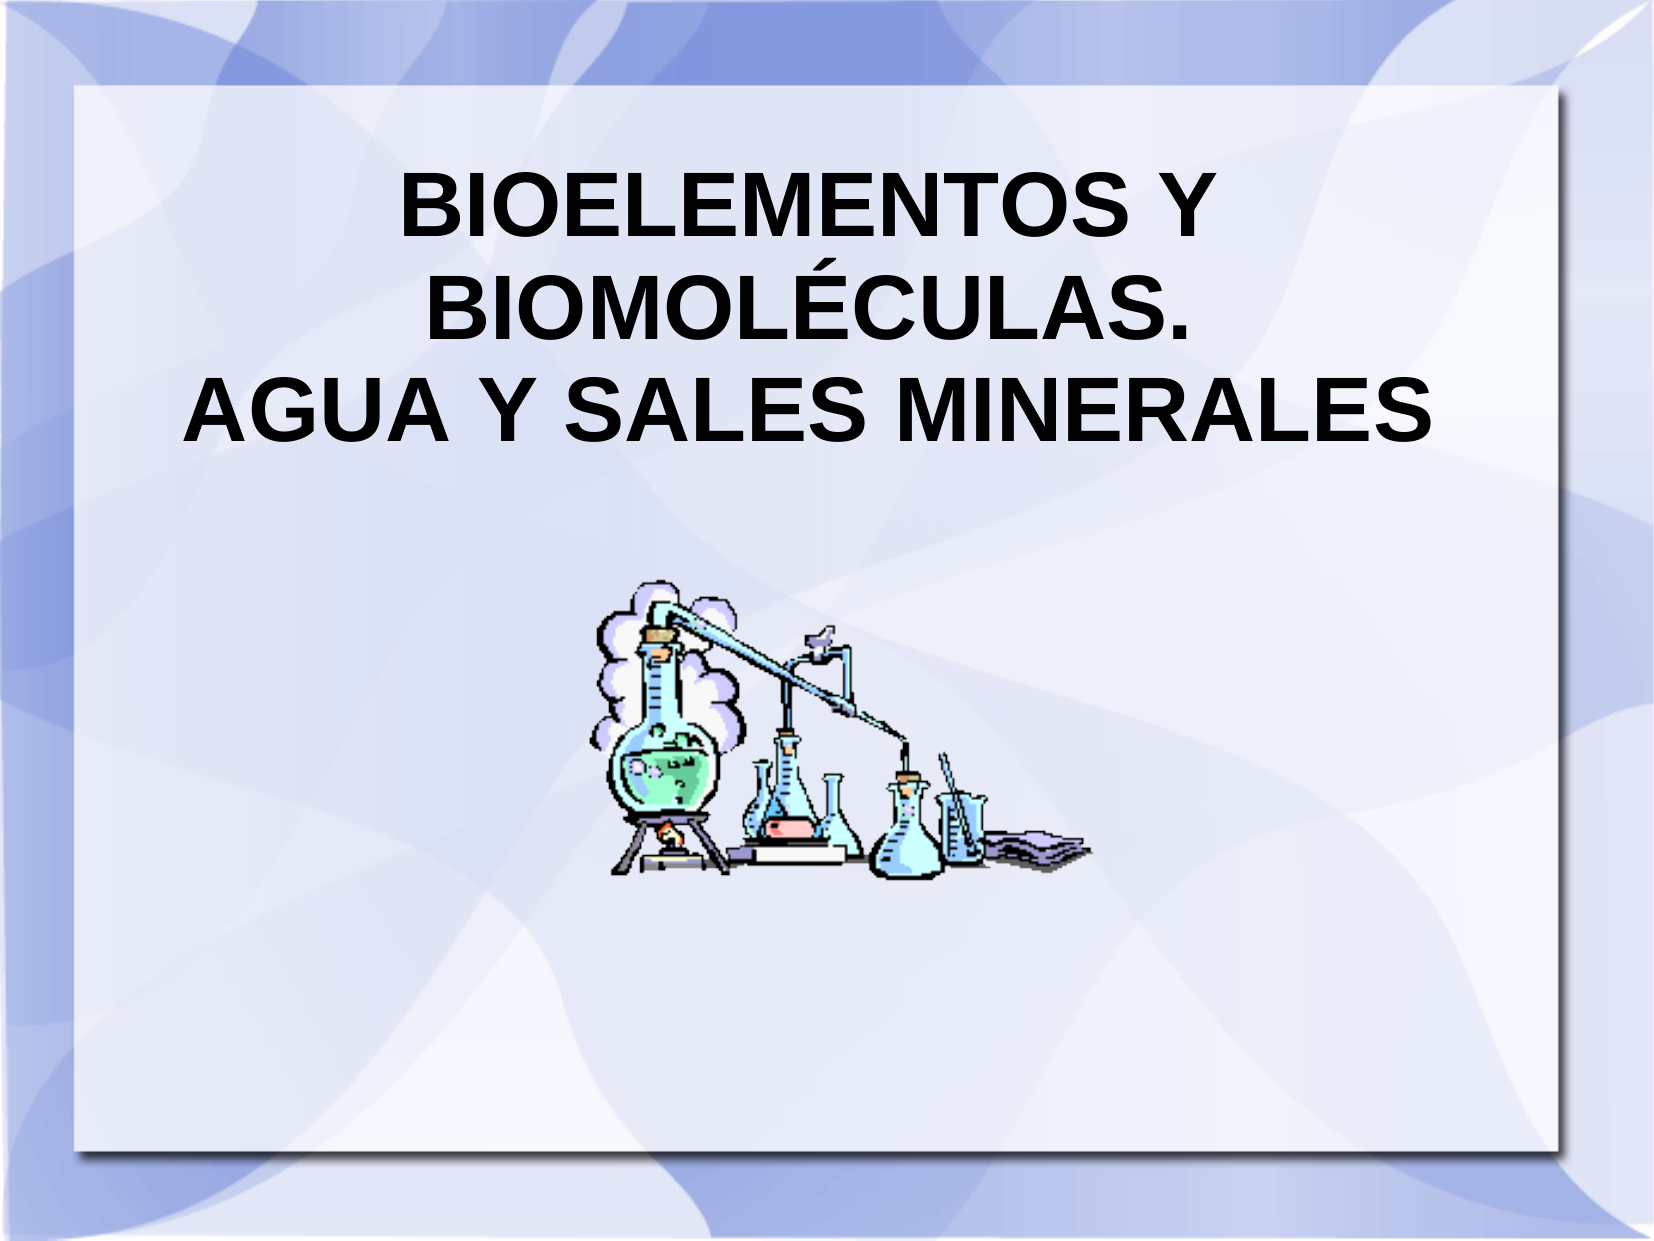

# BIOELEMENTOS Y BIOMOLÉCULAS. AGUA Y SALES MINERALES